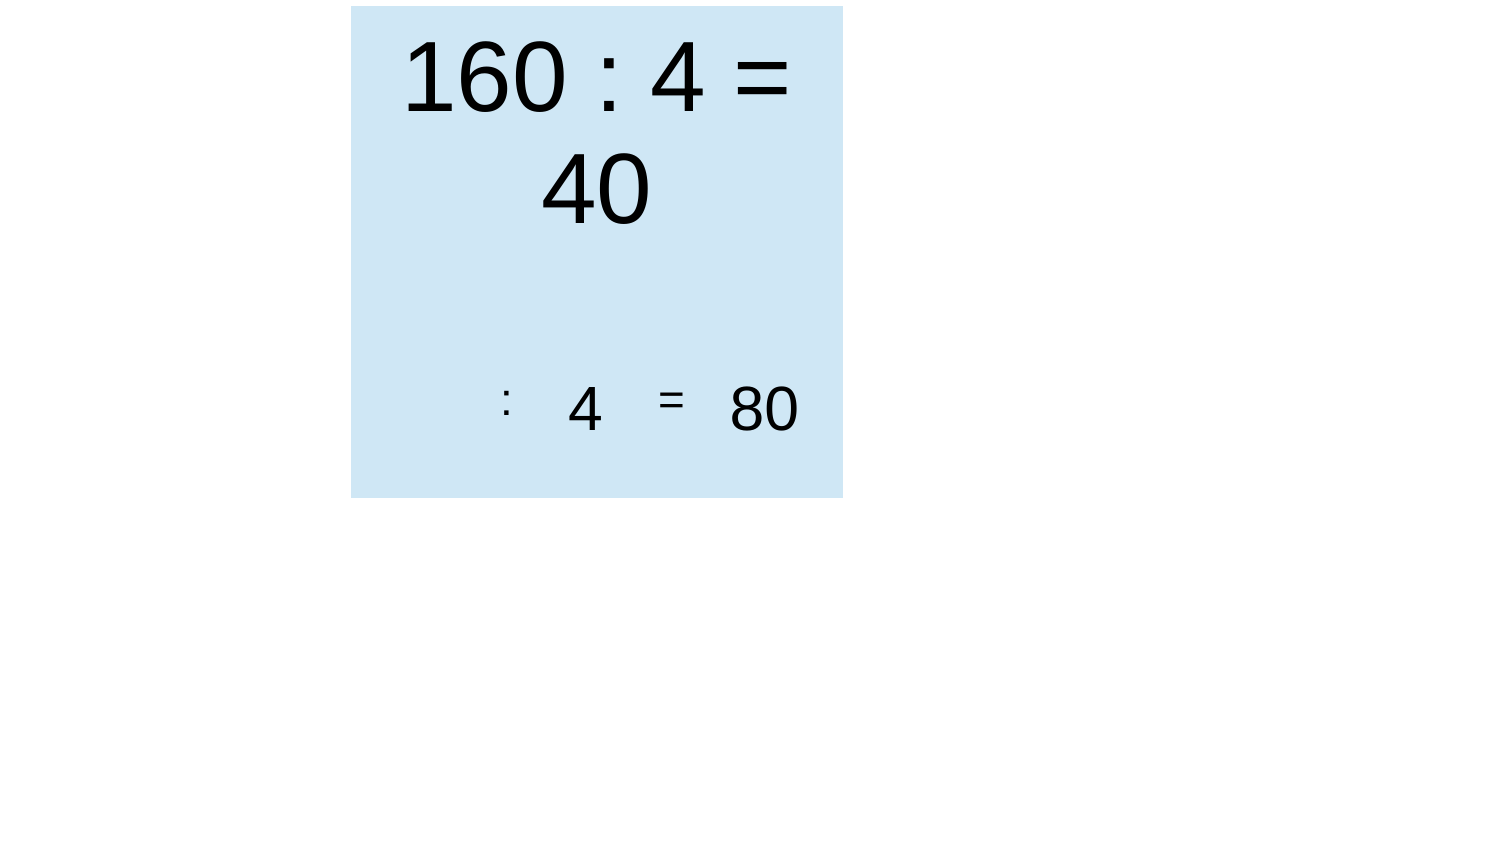

| 160 : 4 = 40 | | | | |
| --- | --- | --- | --- | --- |
| | : | 4 | = | 80 |